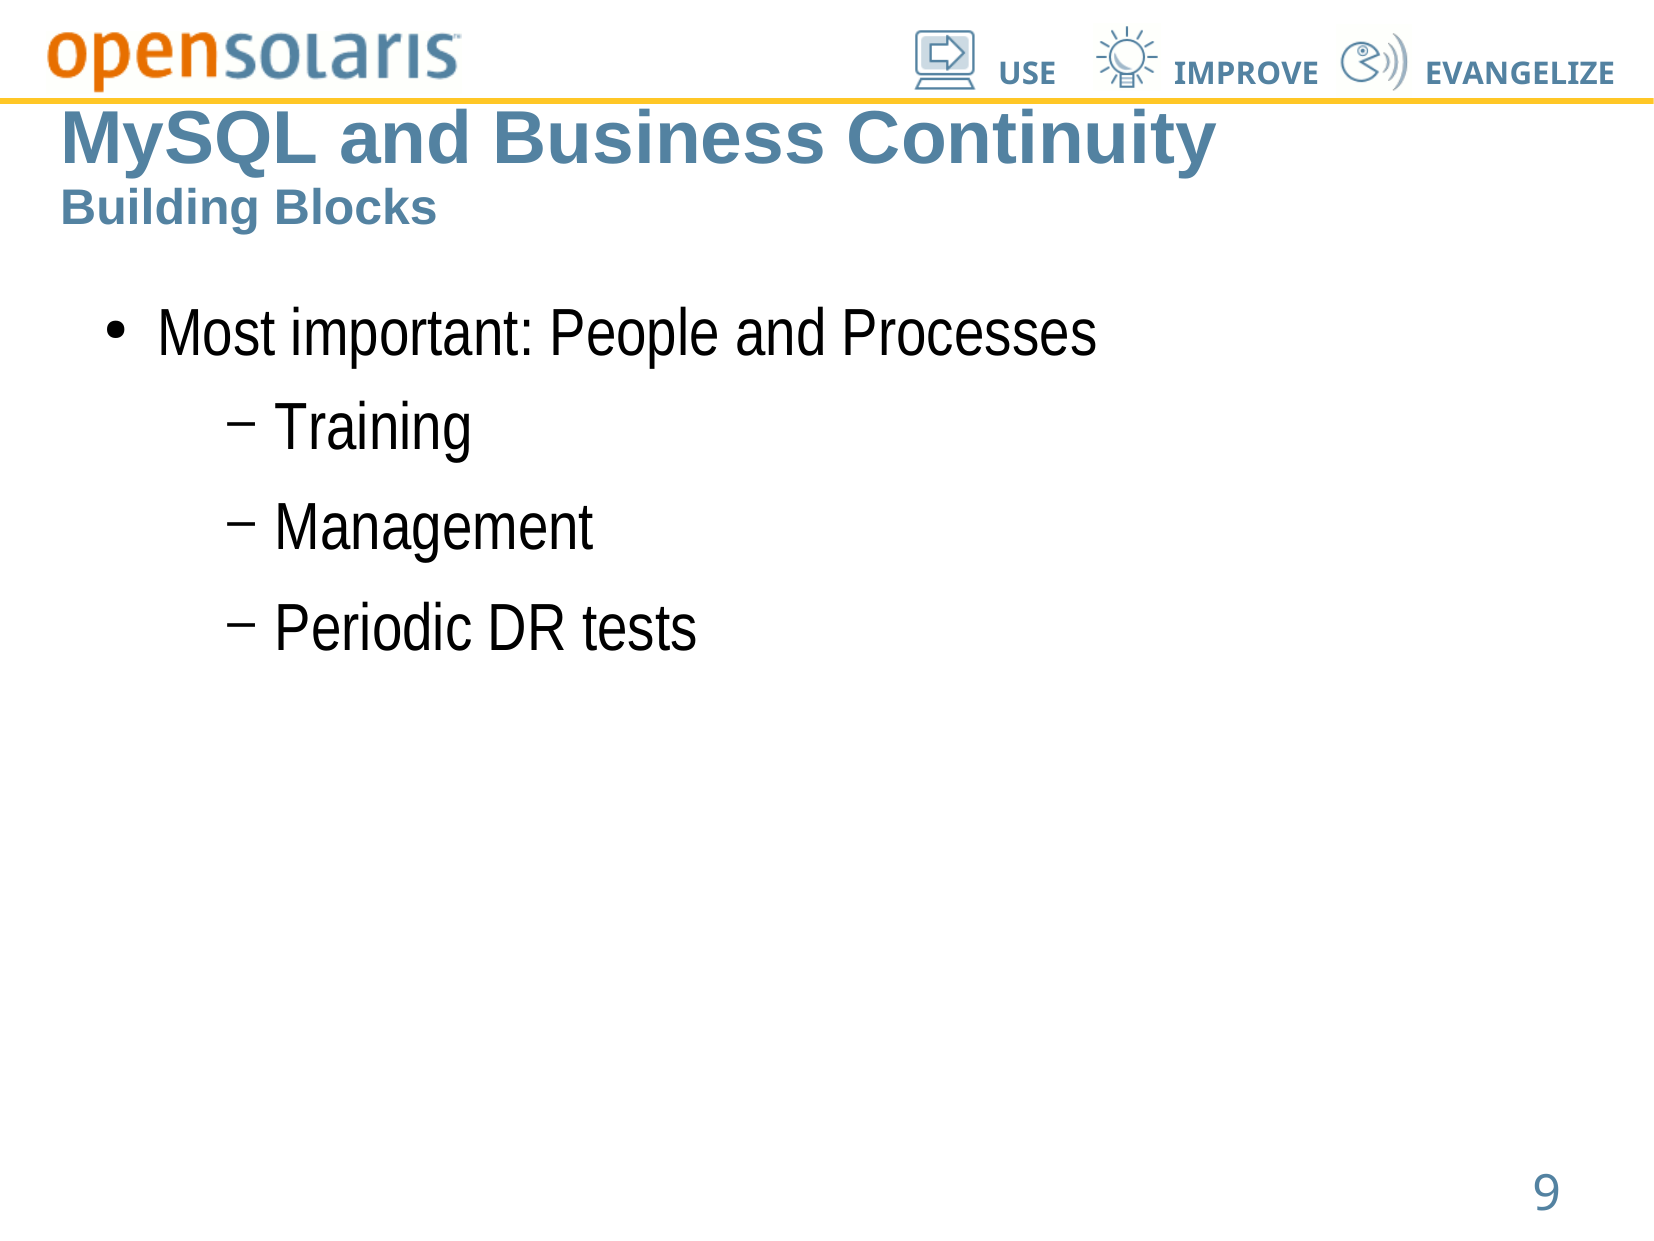

# MySQL and Business Continuity Building Blocks
Most important: People and Processes
Training
Management
Periodic DR tests